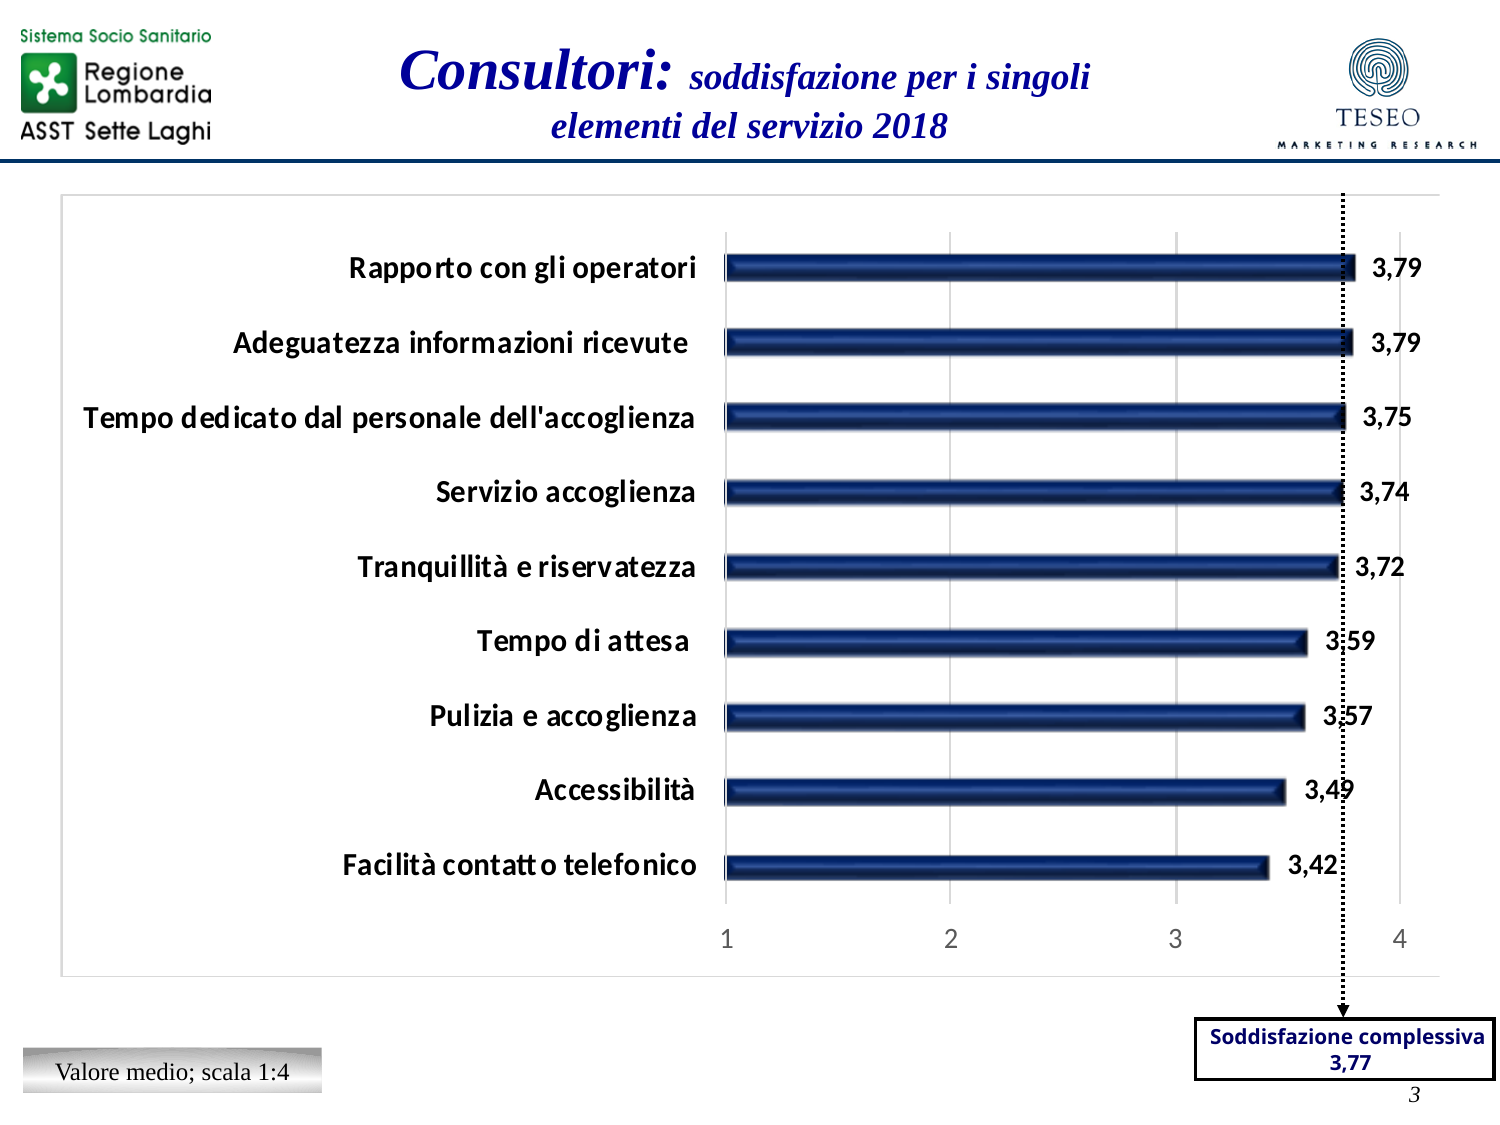

Consultori: soddisfazione per i singoli
elementi del servizio 2018
Soddisfazione complessiva
3,77
Valore medio; scala 1:4